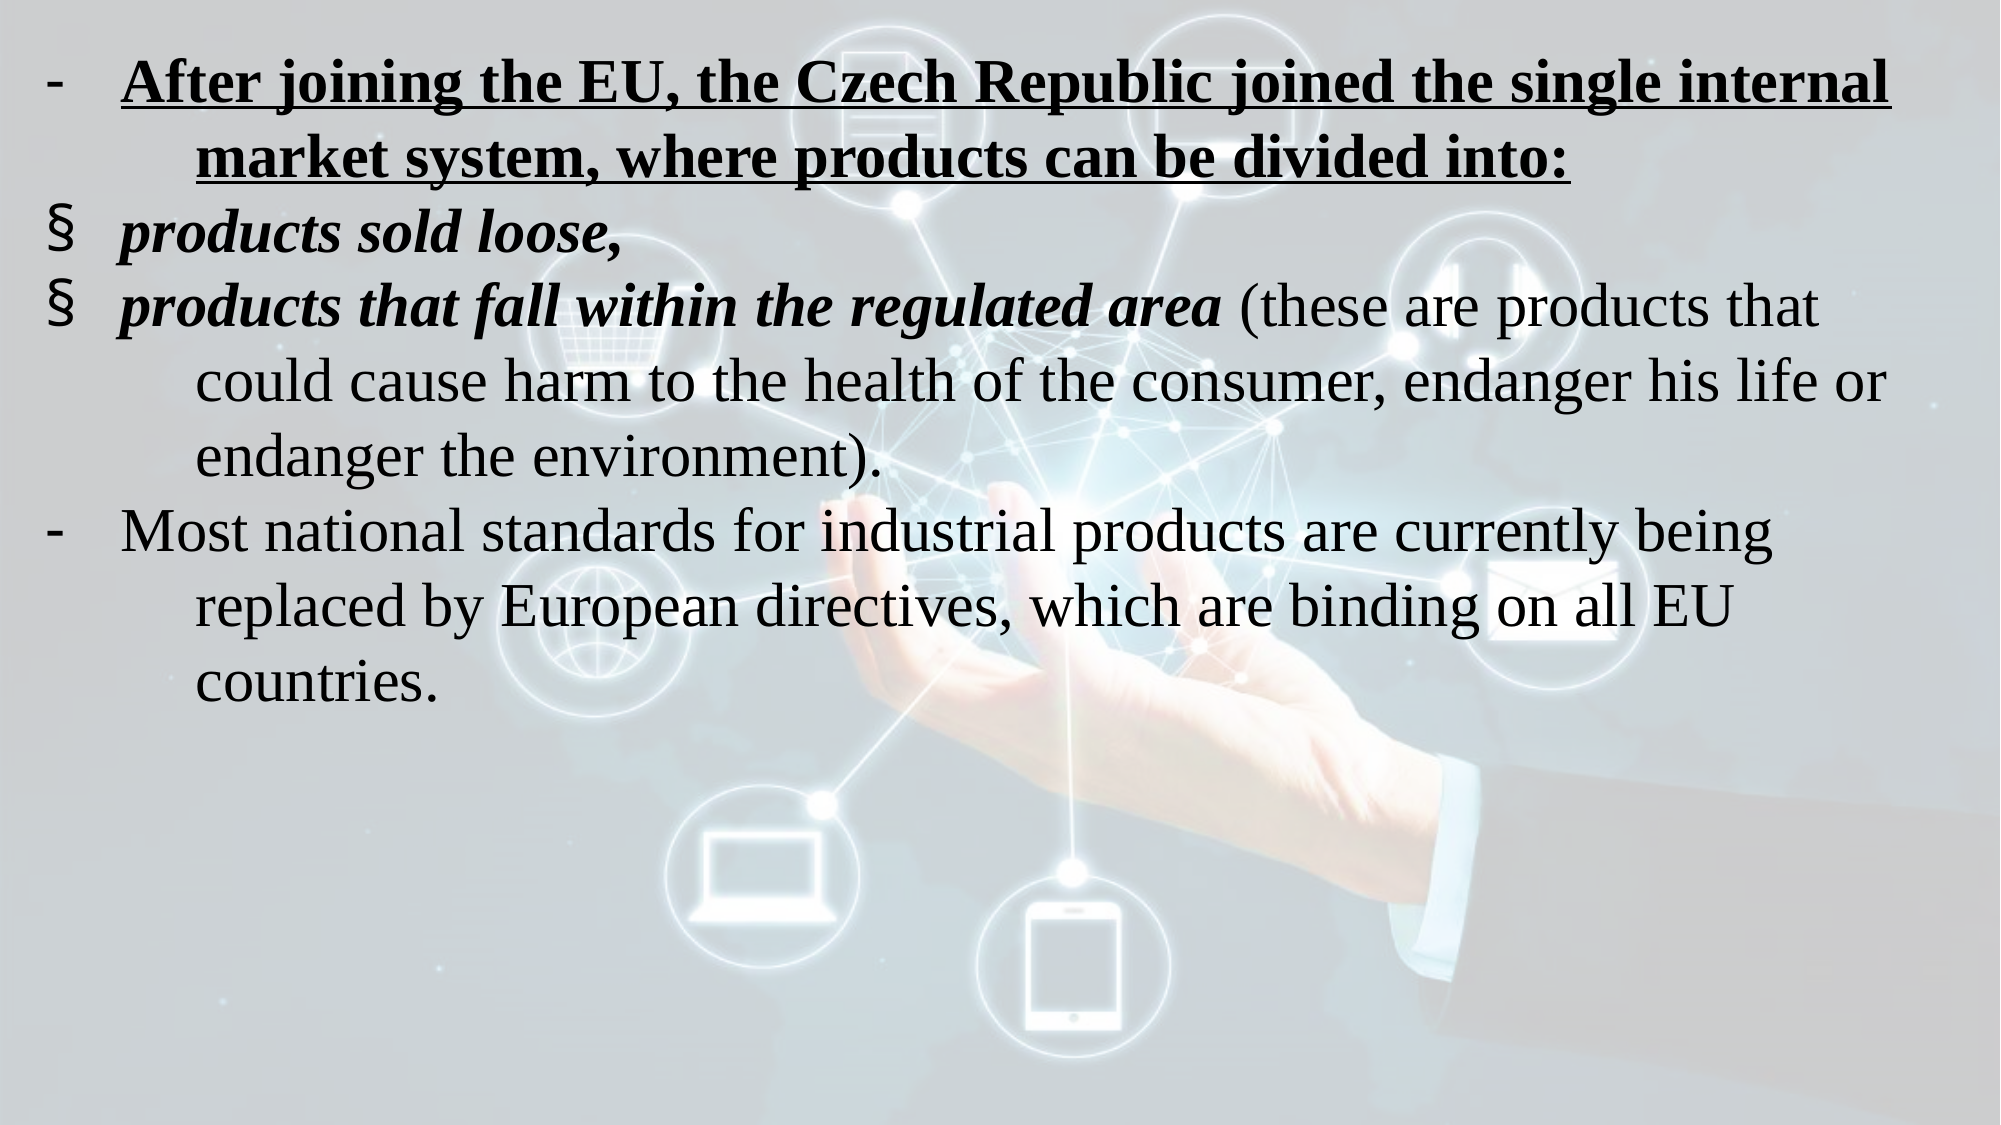

After joining the EU, the Czech Republic joined the single internal market system, where products can be divided into:
products sold loose,
products that fall within the regulated area (these are products that could cause harm to the health of the consumer, endanger his life or endanger the environment).
Most national standards for industrial products are currently being replaced by European directives, which are binding on all EU countries.